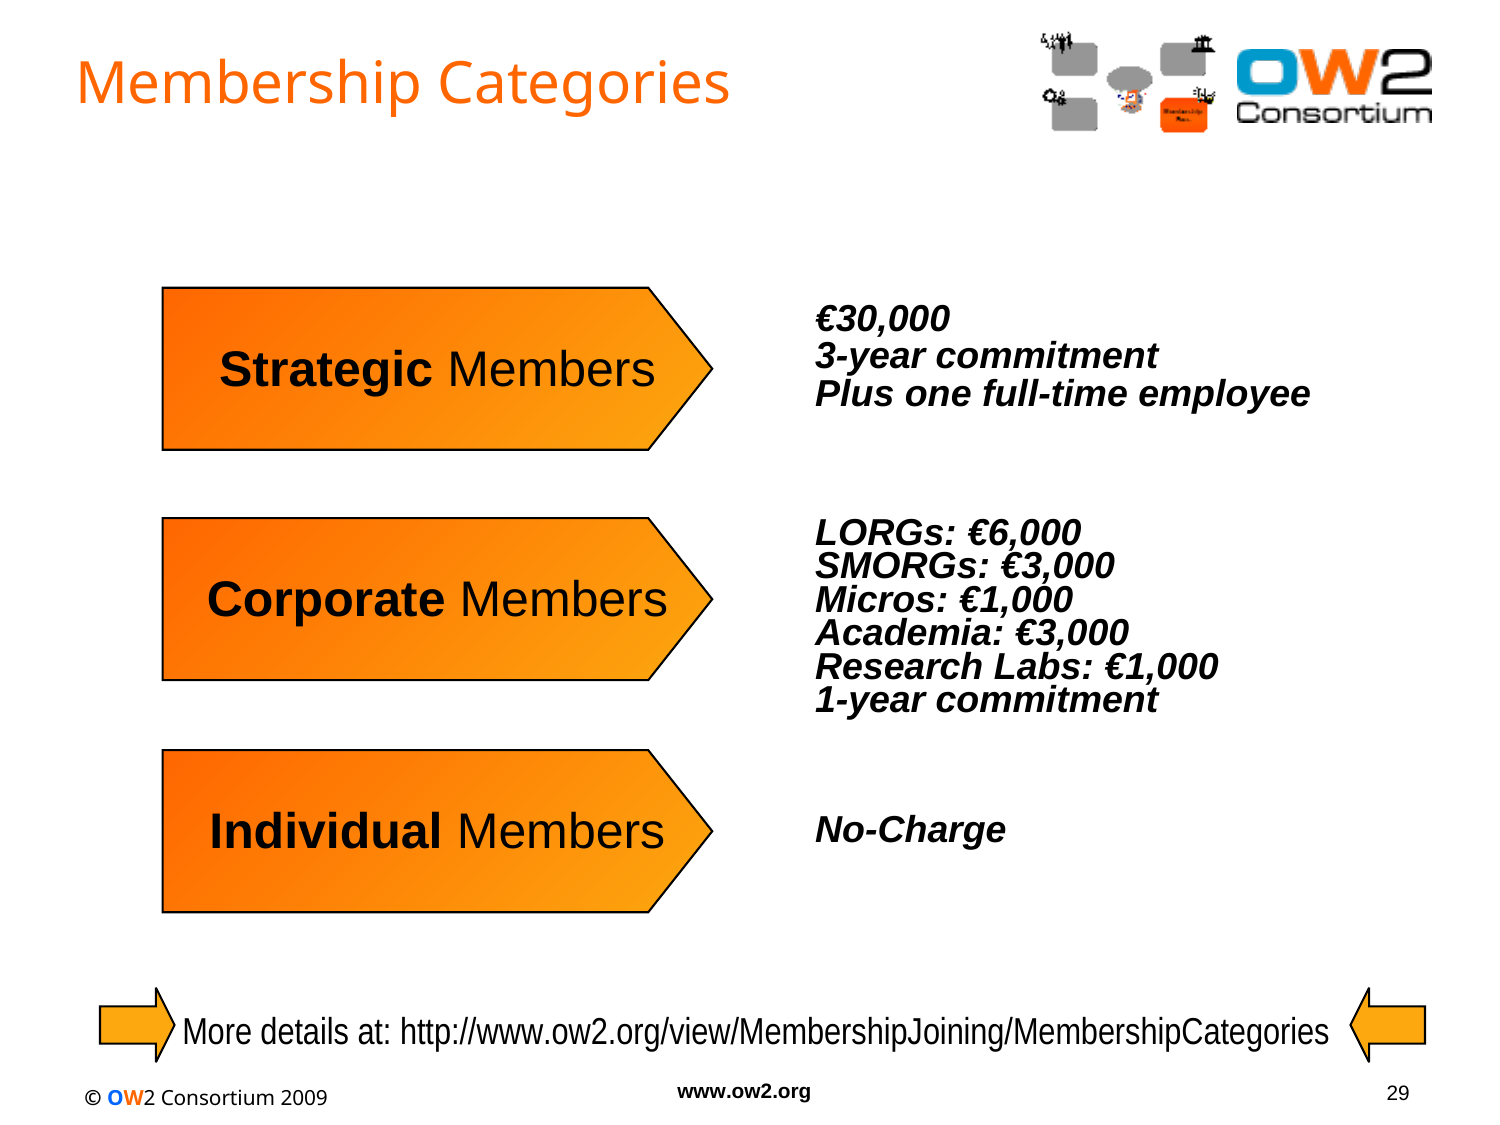

# Membership Categories
Strategic Members
€30,000
3-year commitment
Plus one full-time employee
LORGs: €6,000
SMORGs: €3,000
Micros: €1,000
Academia: €3,000
Research Labs: €1,000
1-year commitment
Corporate Members
Individual Members
No-Charge
More details at: http://www.ow2.org/view/MembershipJoining/MembershipCategories
29